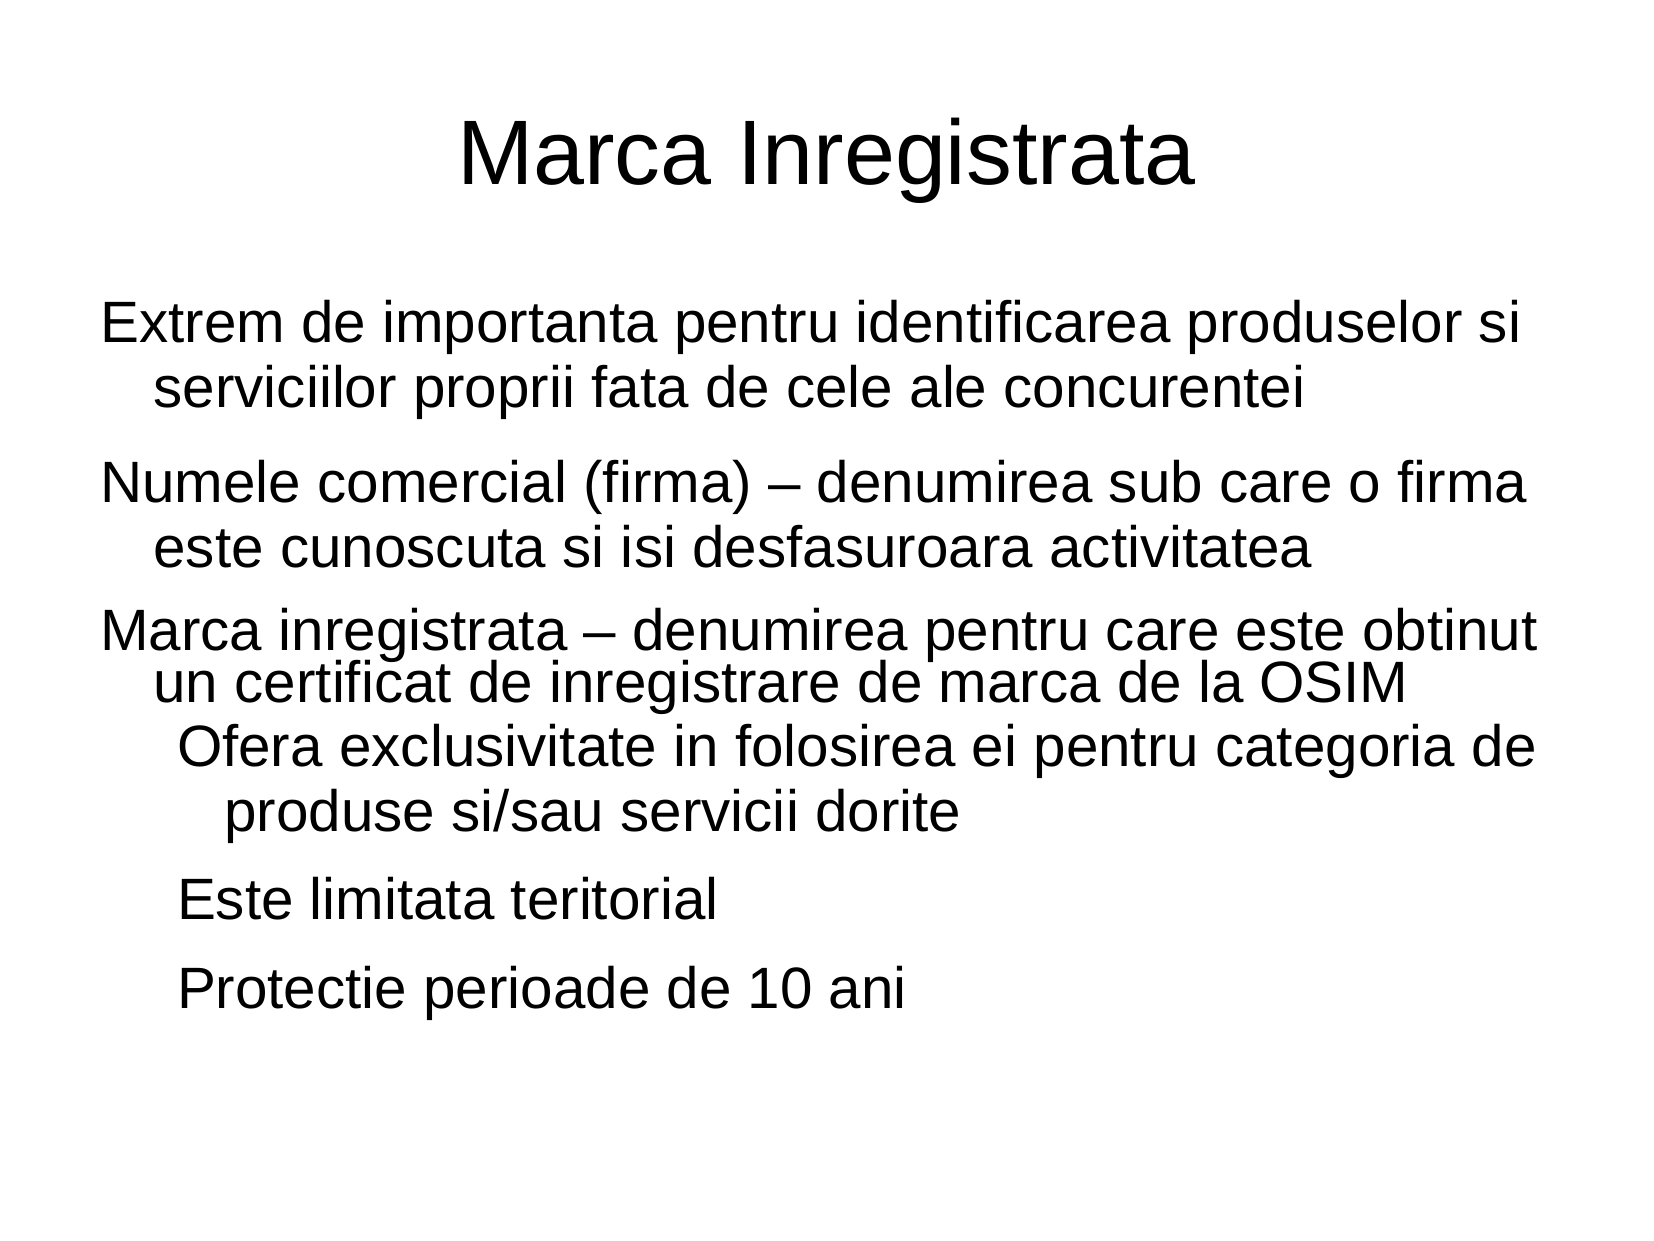

# Marca Inregistrata
Extrem de importanta pentru identificarea produselor si serviciilor proprii fata de cele ale concurentei
Numele comercial (firma) – denumirea sub care o firma este cunoscuta si isi desfasuroara activitatea
Marca inregistrata – denumirea pentru care este obtinut un certificat de inregistrare de marca de la OSIM
Ofera exclusivitate in folosirea ei pentru categoria de produse si/sau servicii dorite
Este limitata teritorial
Protectie perioade de 10 ani